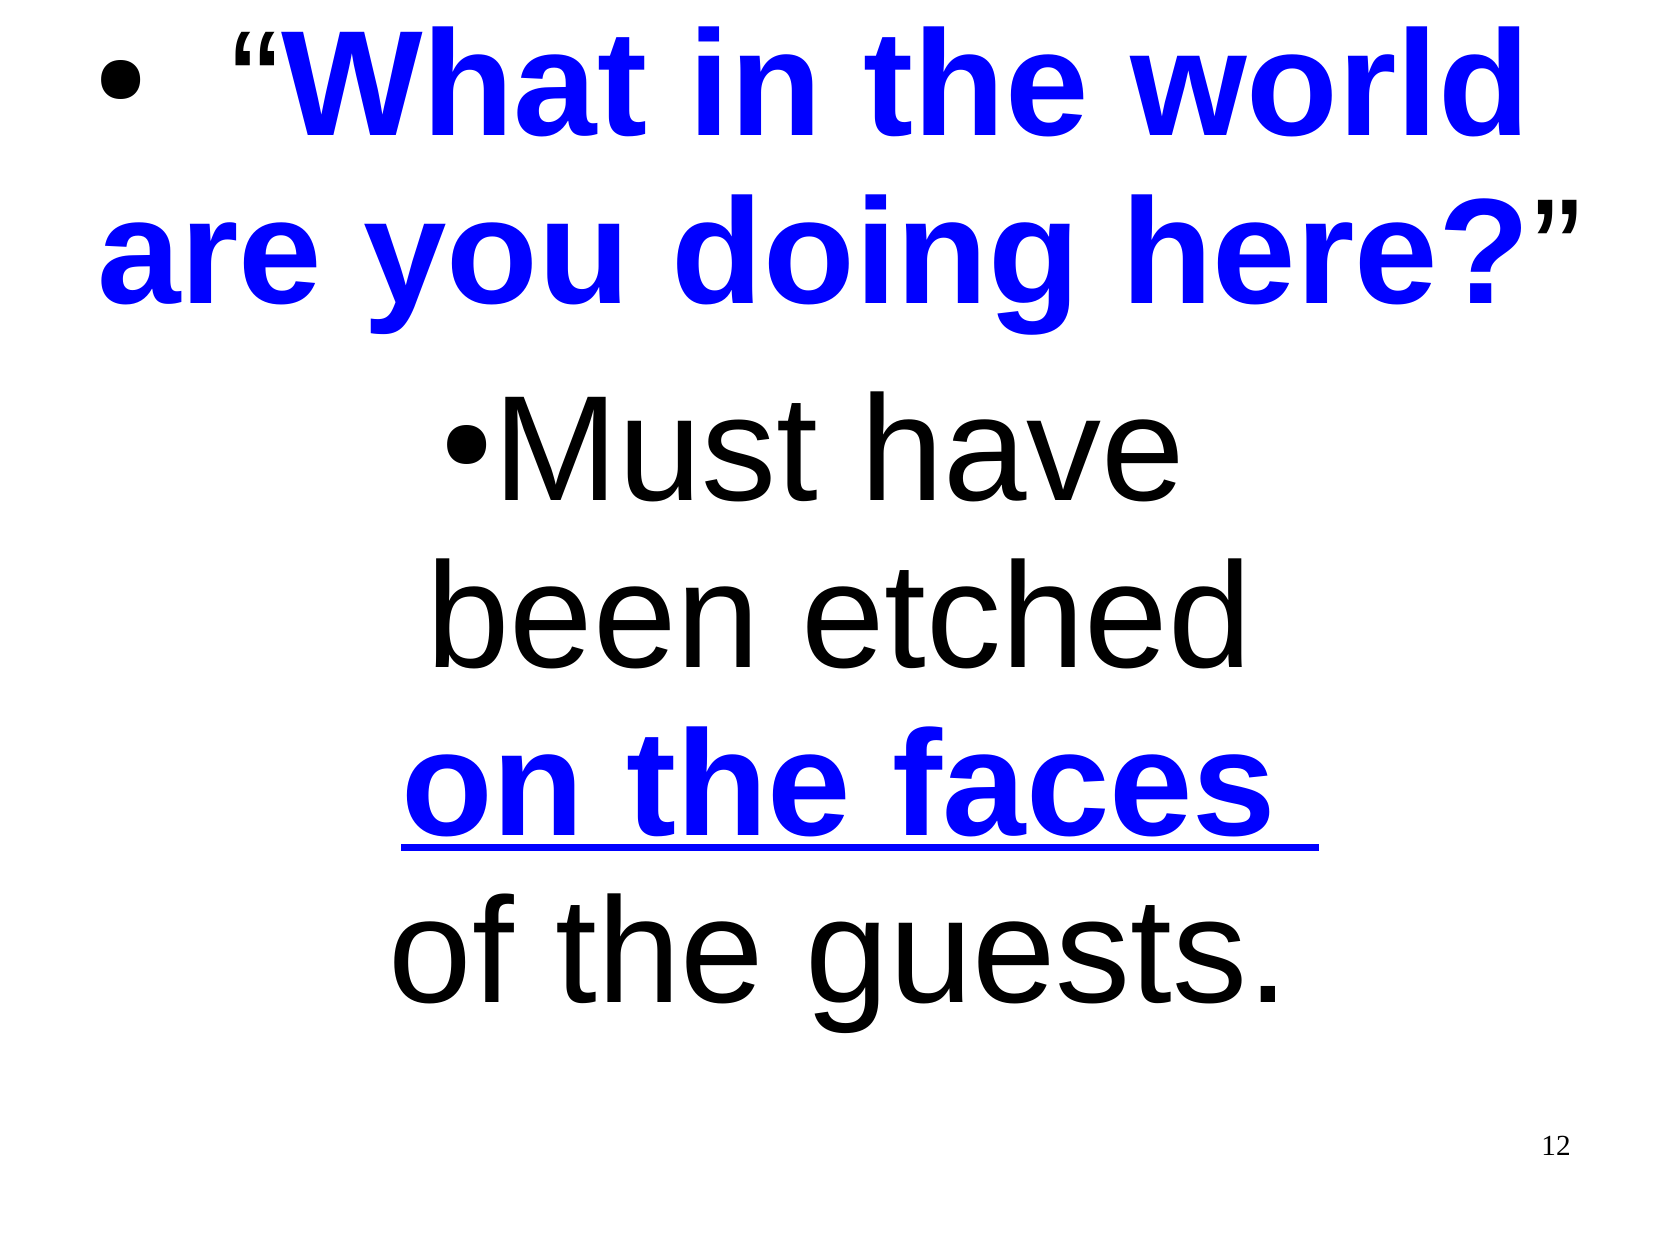

# “What in the world are you doing here?”
Must have
been etched
on the faces
of the guests.
12